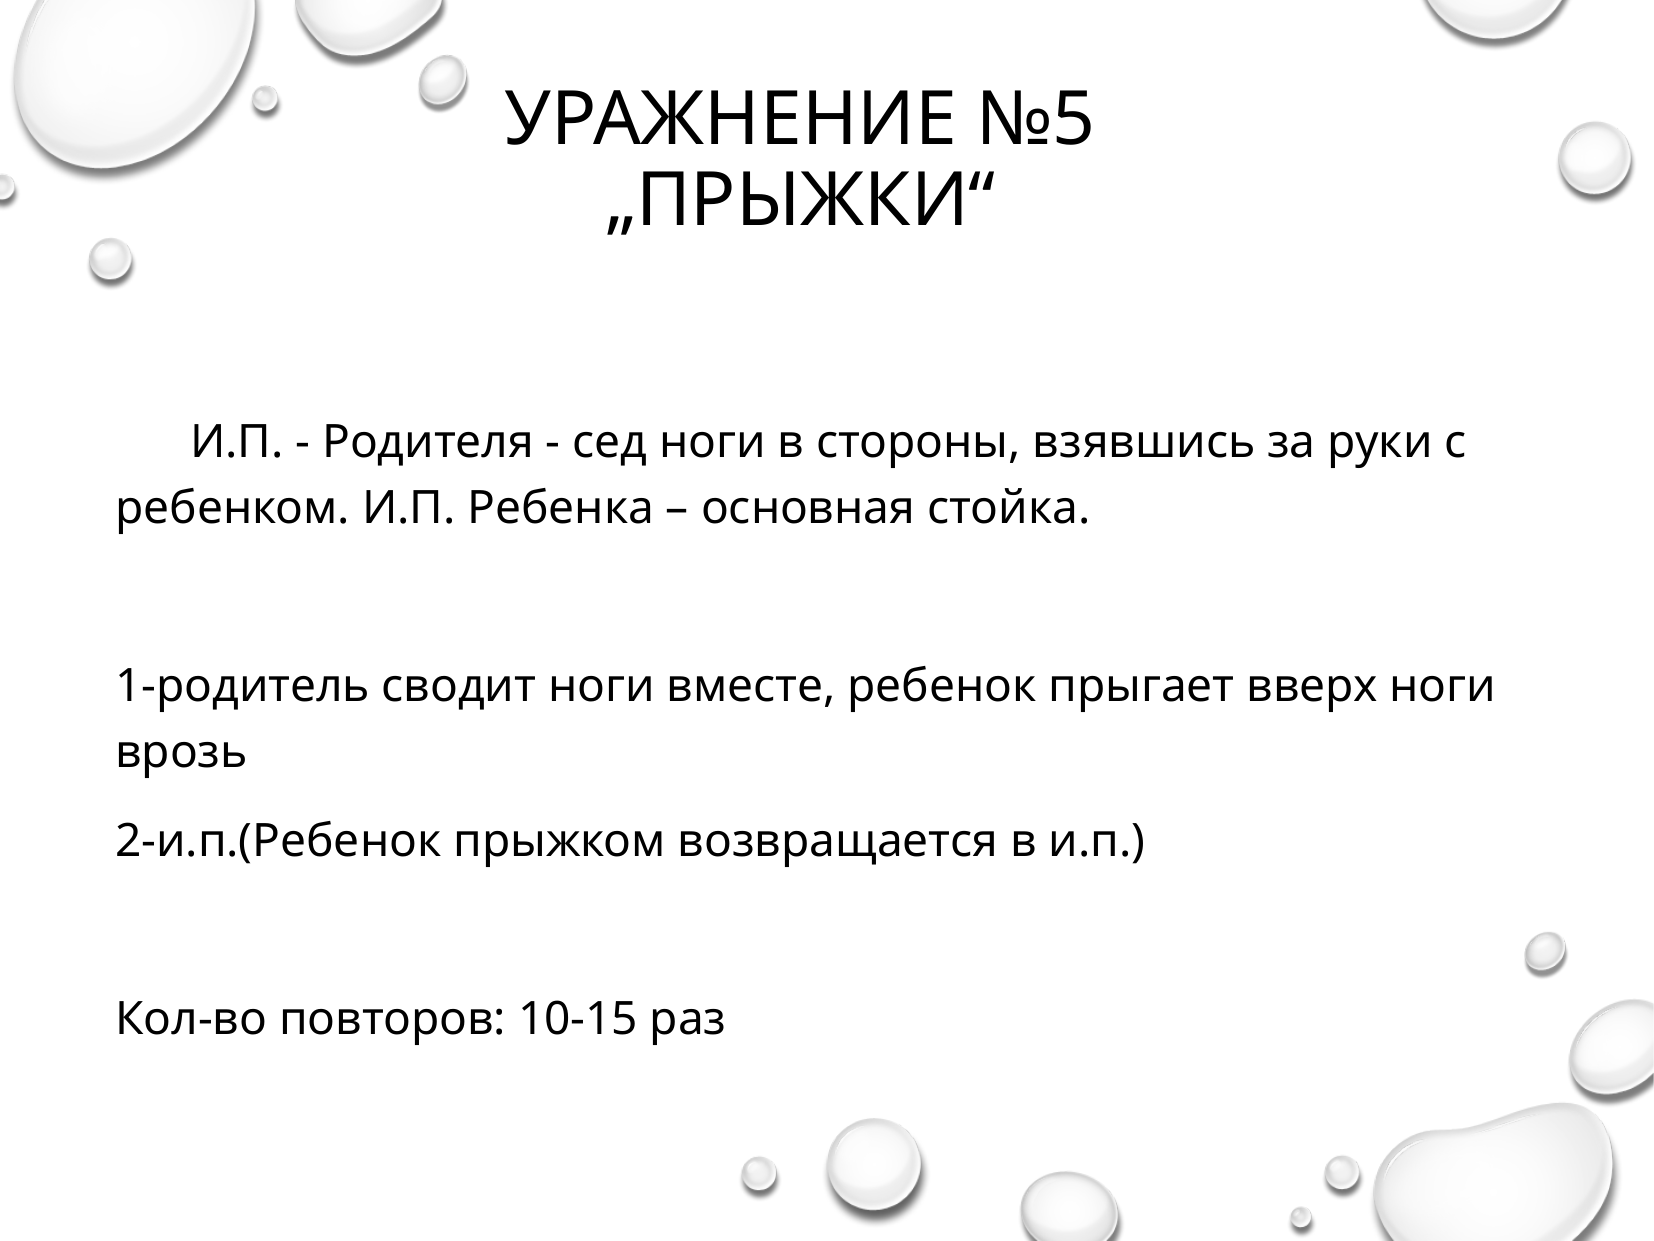

# Уражнение №5 „Прыжки“
	И.П. - Родителя - сед ноги в стороны, взявшись за руки с ребенком. И.П. Ребенка – основная стойка.
1-родитель сводит ноги вместе, ребенок прыгает вверх ноги врозь
2-и.п.(Ребенок прыжком возвращается в и.п.)
Кол-во повторов: 10-15 раз